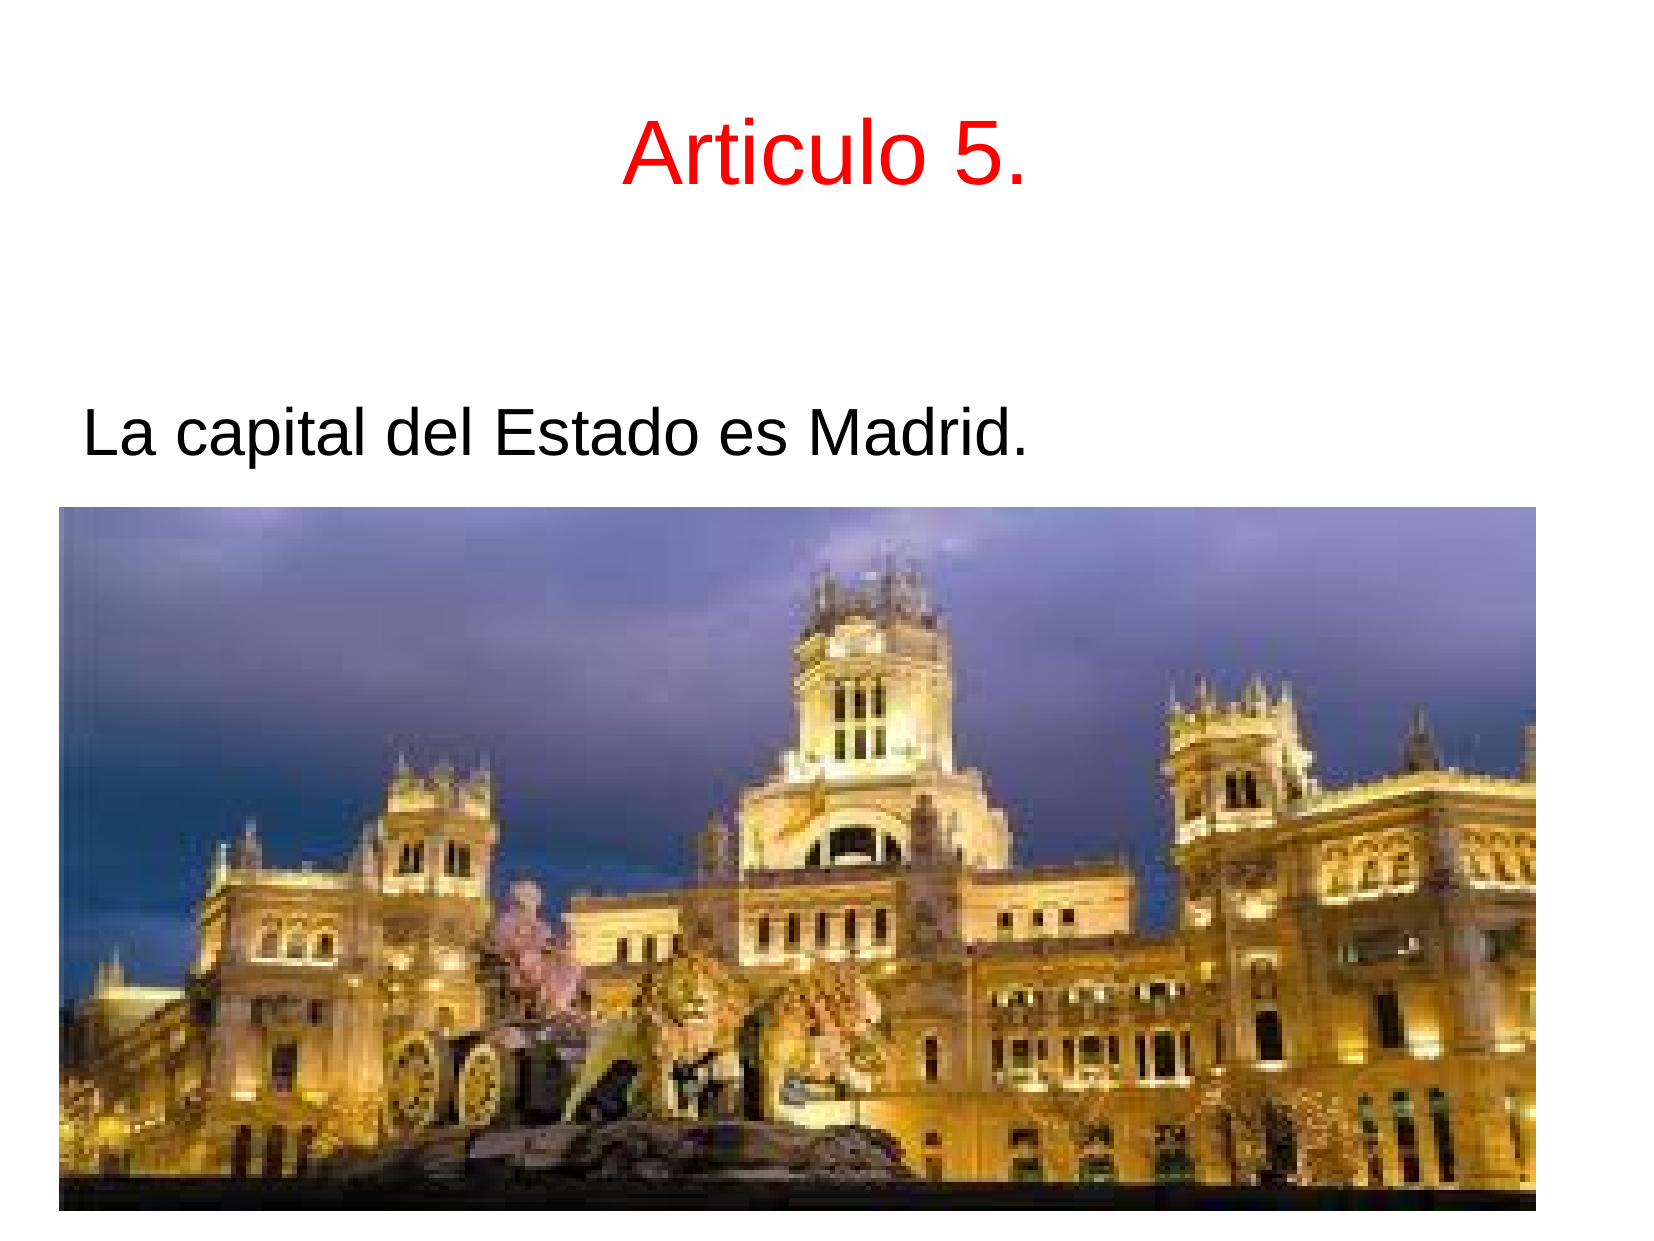

# Articulo 5.
La capital del Estado es Madrid.